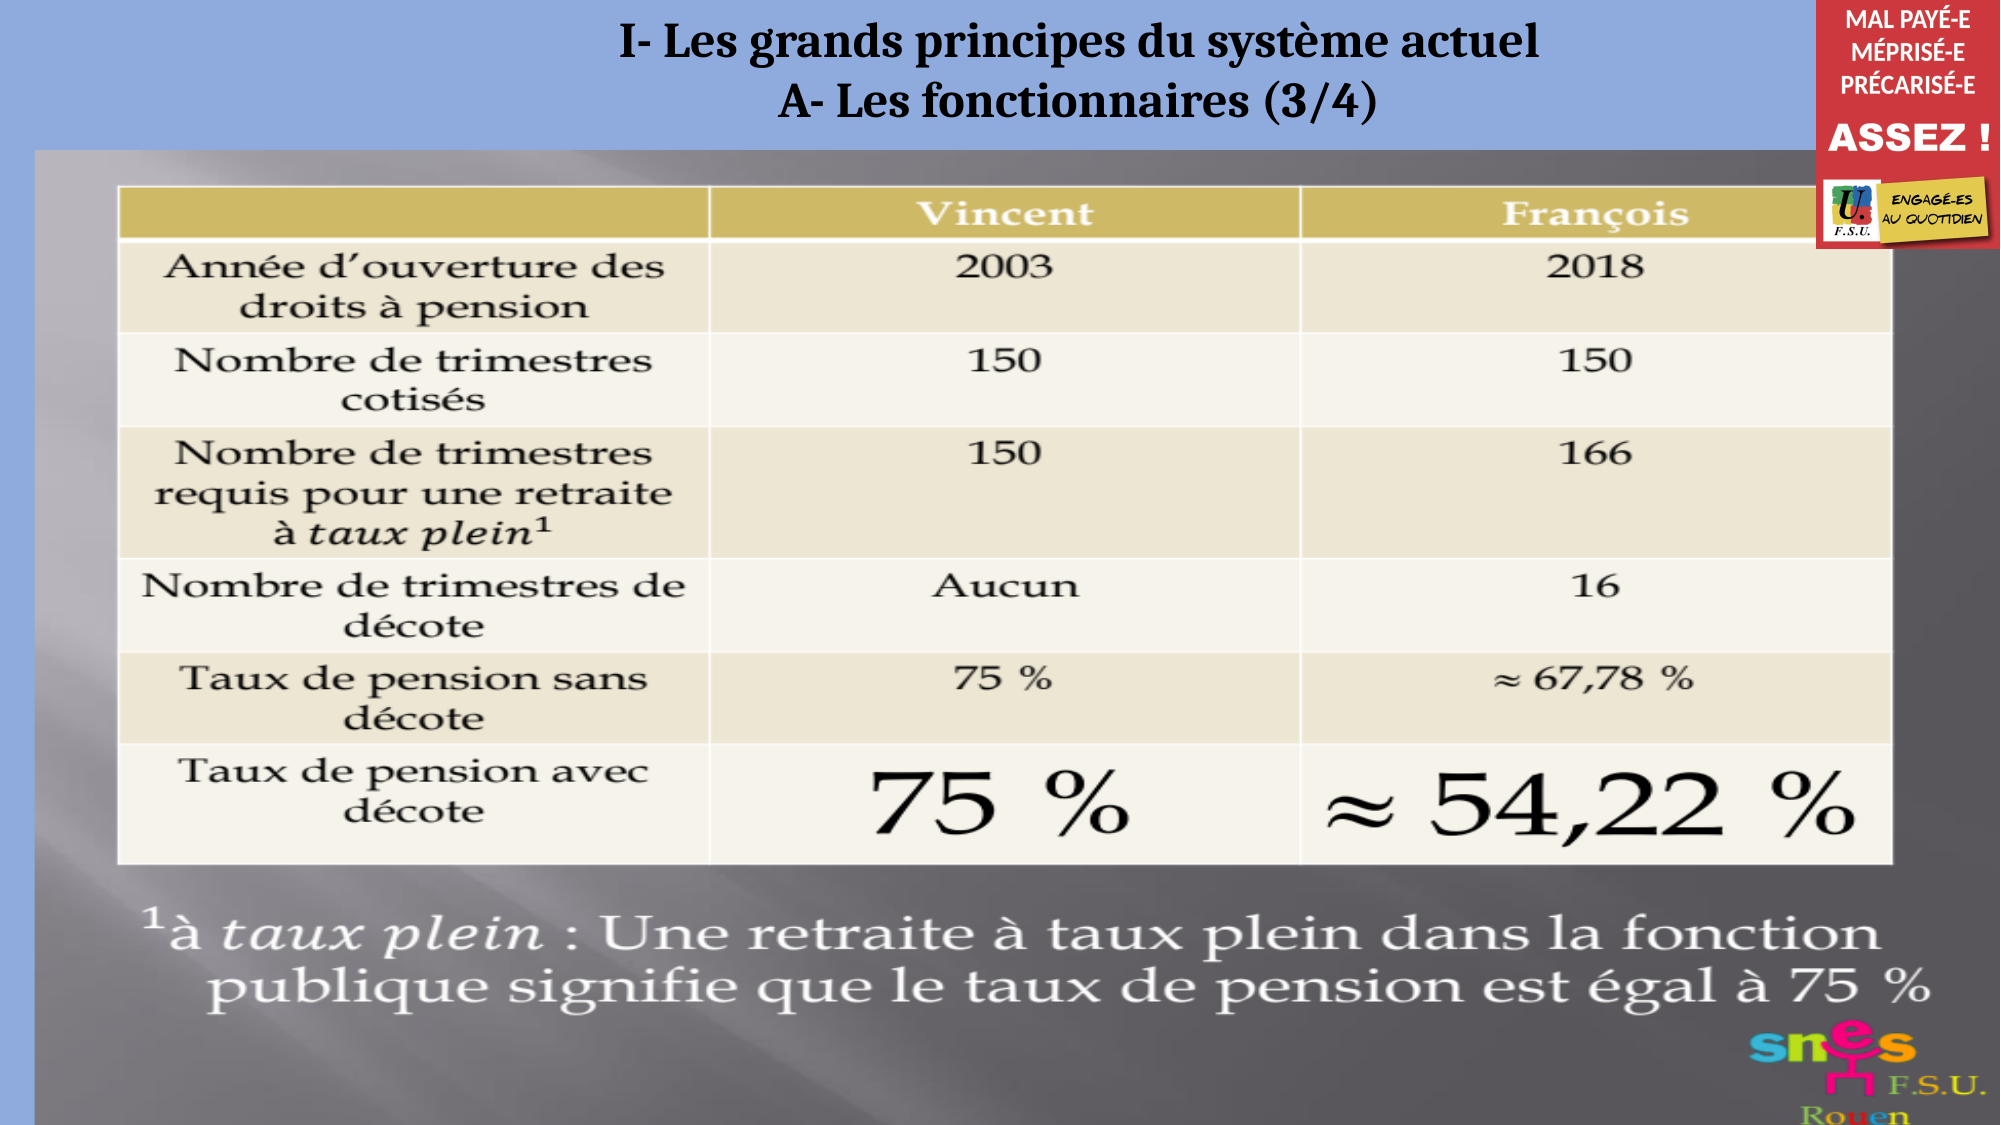

I- Les grands principes du système actuel
A- Les fonctionnaires (3/4)